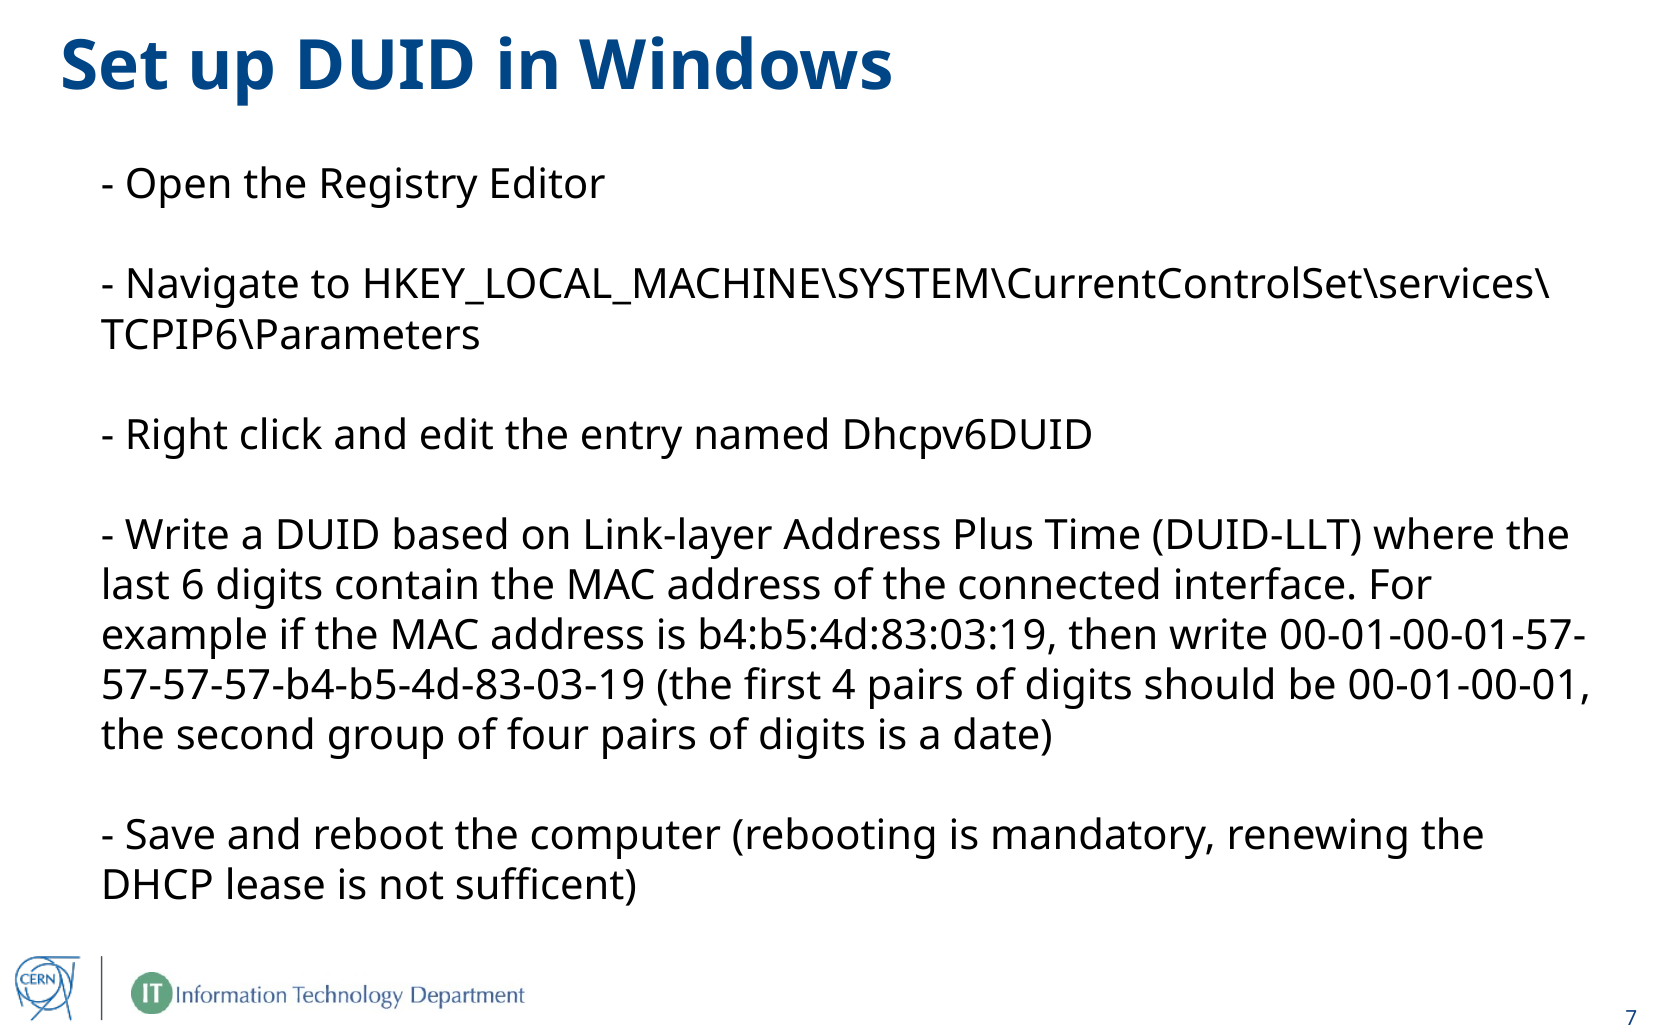

# Set up DUID in Windows
- Open the Registry Editor
- Navigate to HKEY_LOCAL_MACHINE\SYSTEM\CurrentControlSet\services\TCPIP6\Parameters
- Right click and edit the entry named Dhcpv6DUID
- Write a DUID based on Link-layer Address Plus Time (DUID-LLT) where the last 6 digits contain the MAC address of the connected interface. For example if the MAC address is b4:b5:4d:83:03:19, then write 00-01-00-01-57-57-57-57-b4-b5-4d-83-03-19 (the first 4 pairs of digits should be 00-01-00-01, the second group of four pairs of digits is a date)
- Save and reboot the computer (rebooting is mandatory, renewing the DHCP lease is not sufficent)